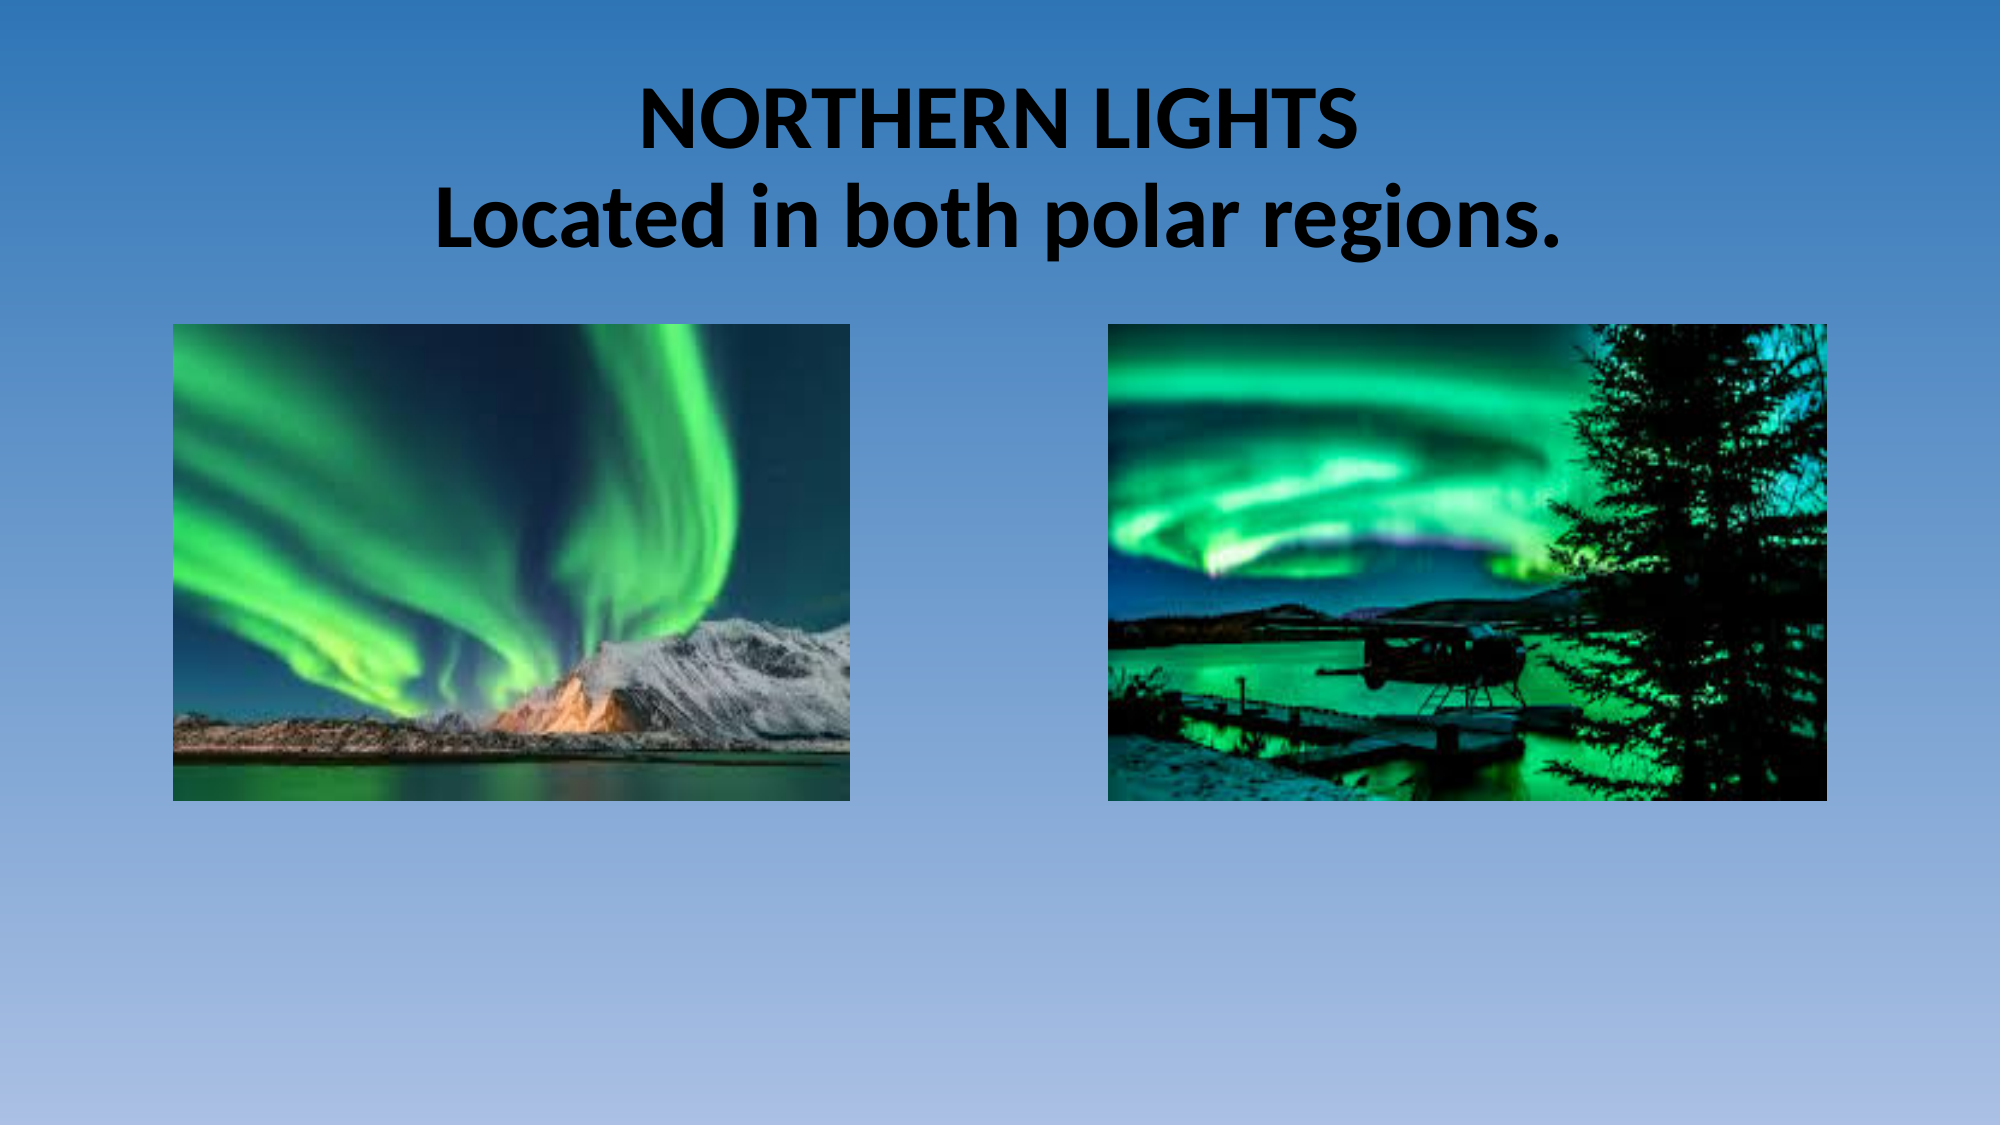

# NORTHERN LIGHTS Located in both polar regions.